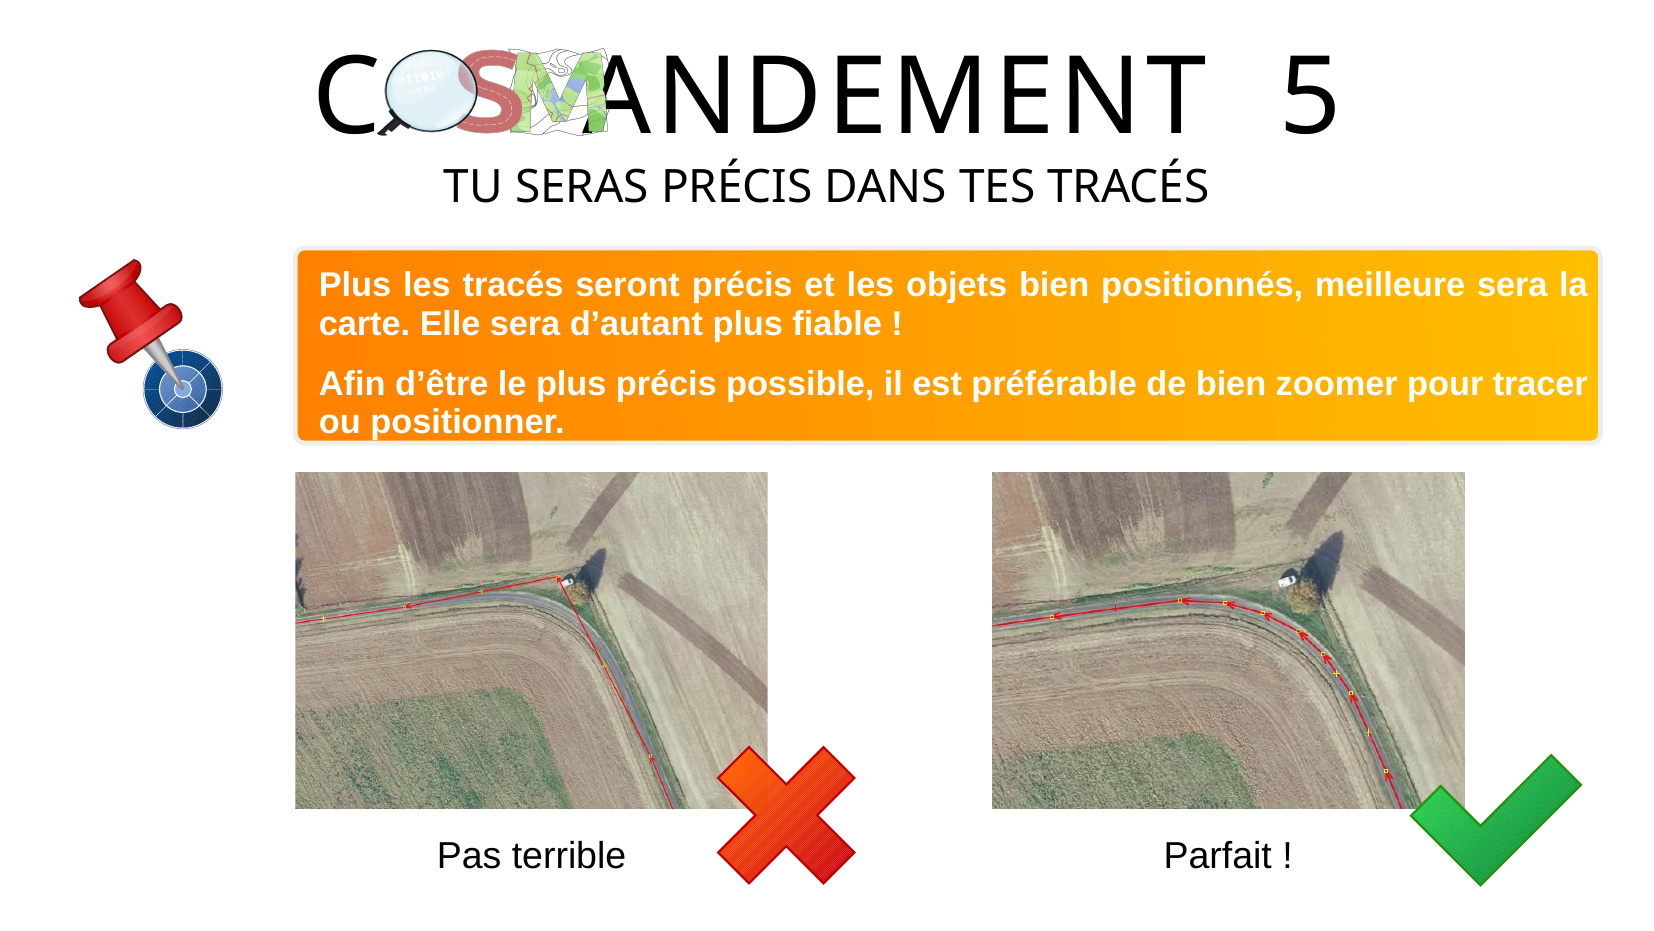

C ANDEMENT 5
Tu seras précis dans tes tracés
# Plus les tracés seront précis et les objets bien positionnés, meilleure sera la carte. Elle sera d’autant plus fiable !
Afin d’être le plus précis possible, il est préférable de bien zoomer pour tracer ou positionner.
Pas terrible
Parfait !